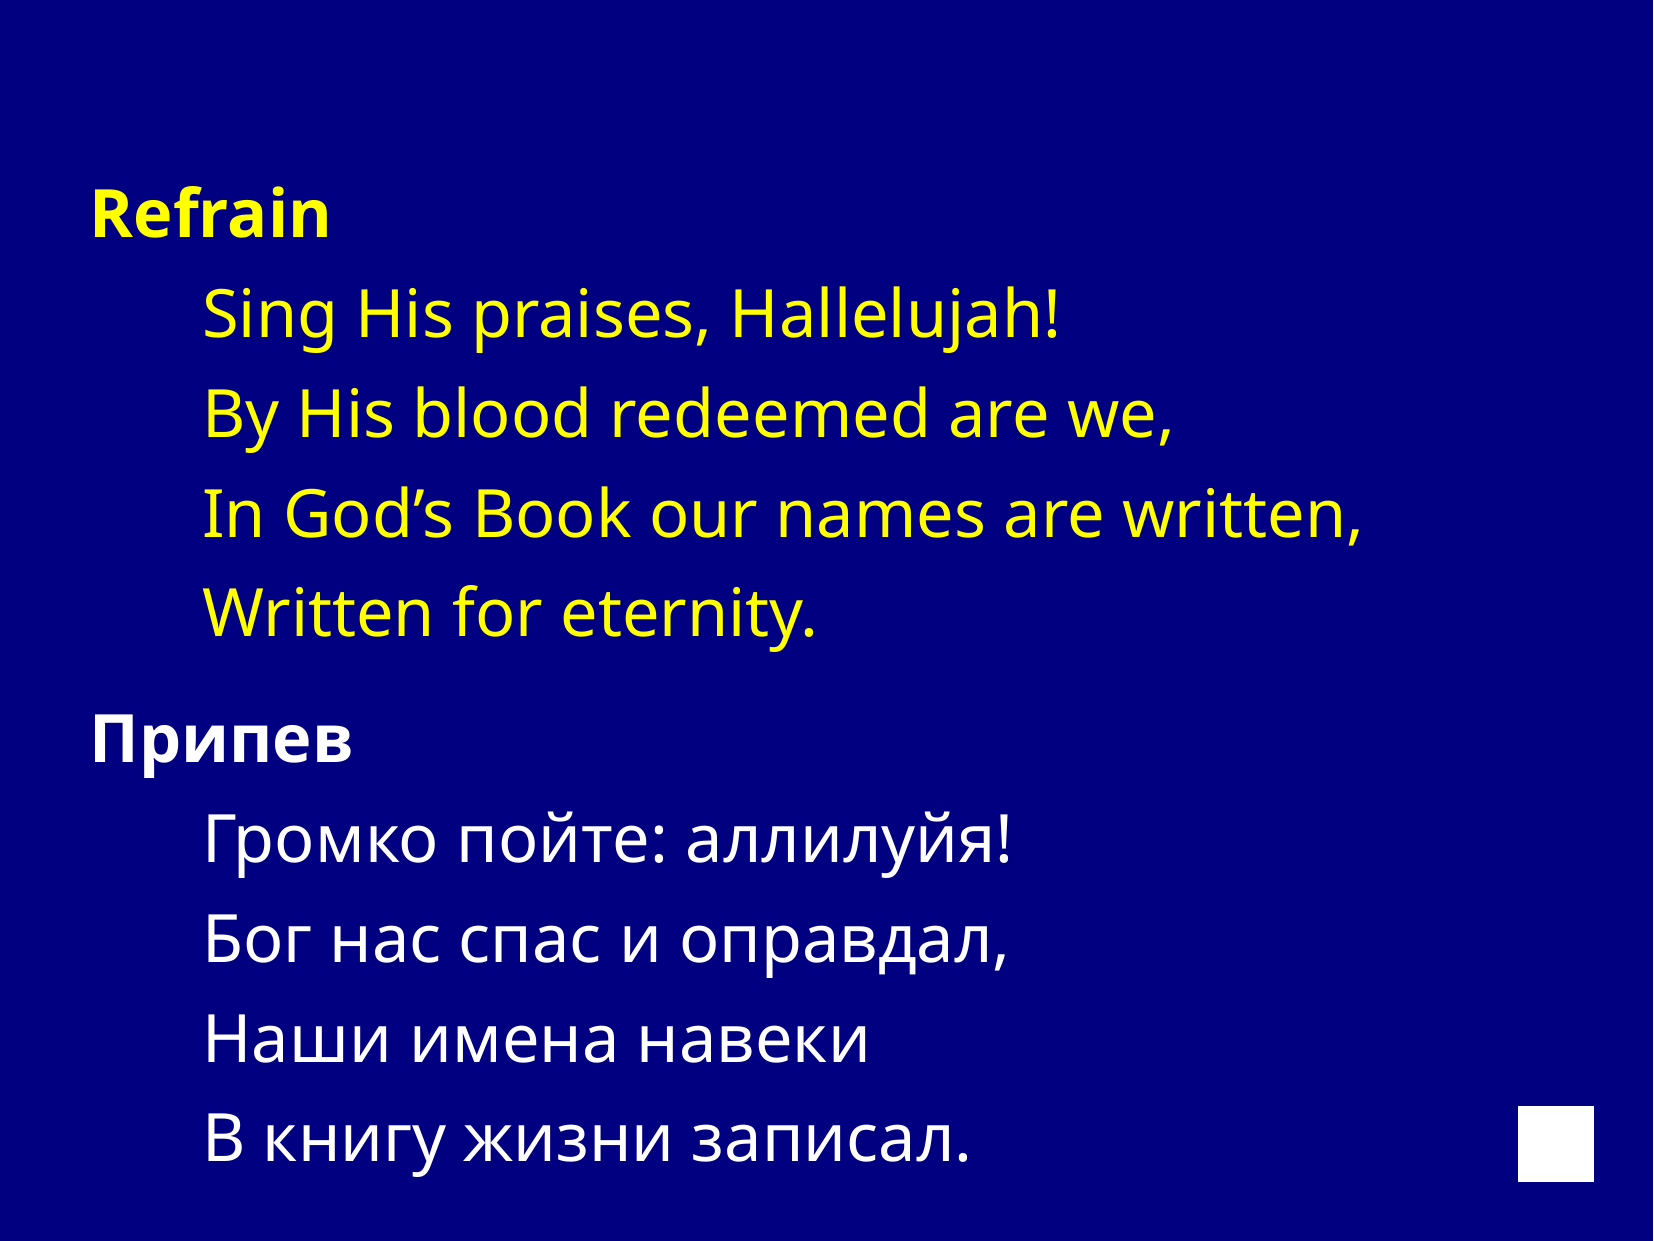

Refrain
	Sing His praises, Hallelujah!
	By His blood redeemed are we,
	In God’s Book our names are written,
	Written for eternity.
Припев
	Громко пойте: аллилуйя!
	Бог нас спас и оправдал,
	Наши имена навеки
	В книгу жизни записал.